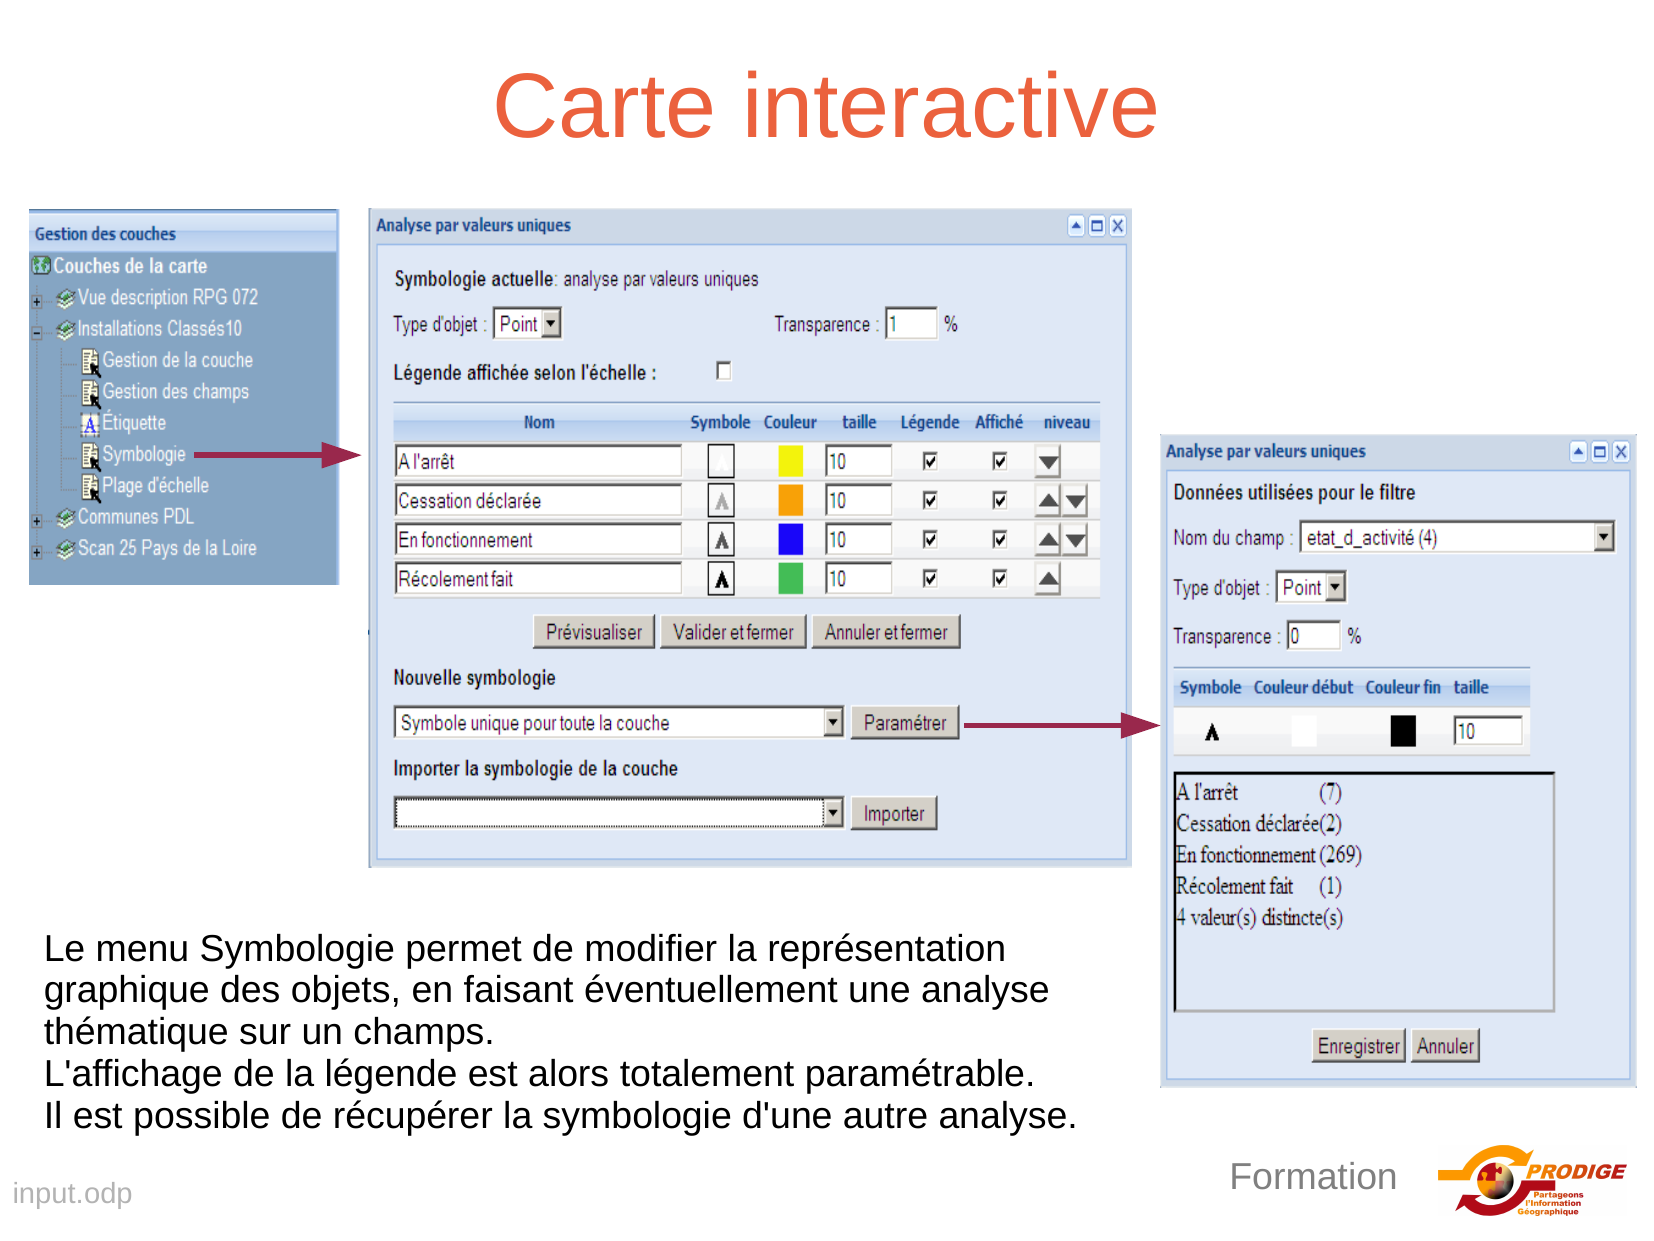

# Carte interactive
Le menu Symbologie permet de modifier la représentation
graphique des objets, en faisant éventuellement une analyse
thématique sur un champs.
L'affichage de la légende est alors totalement paramétrable.
Il est possible de récupérer la symbologie d'une autre analyse.